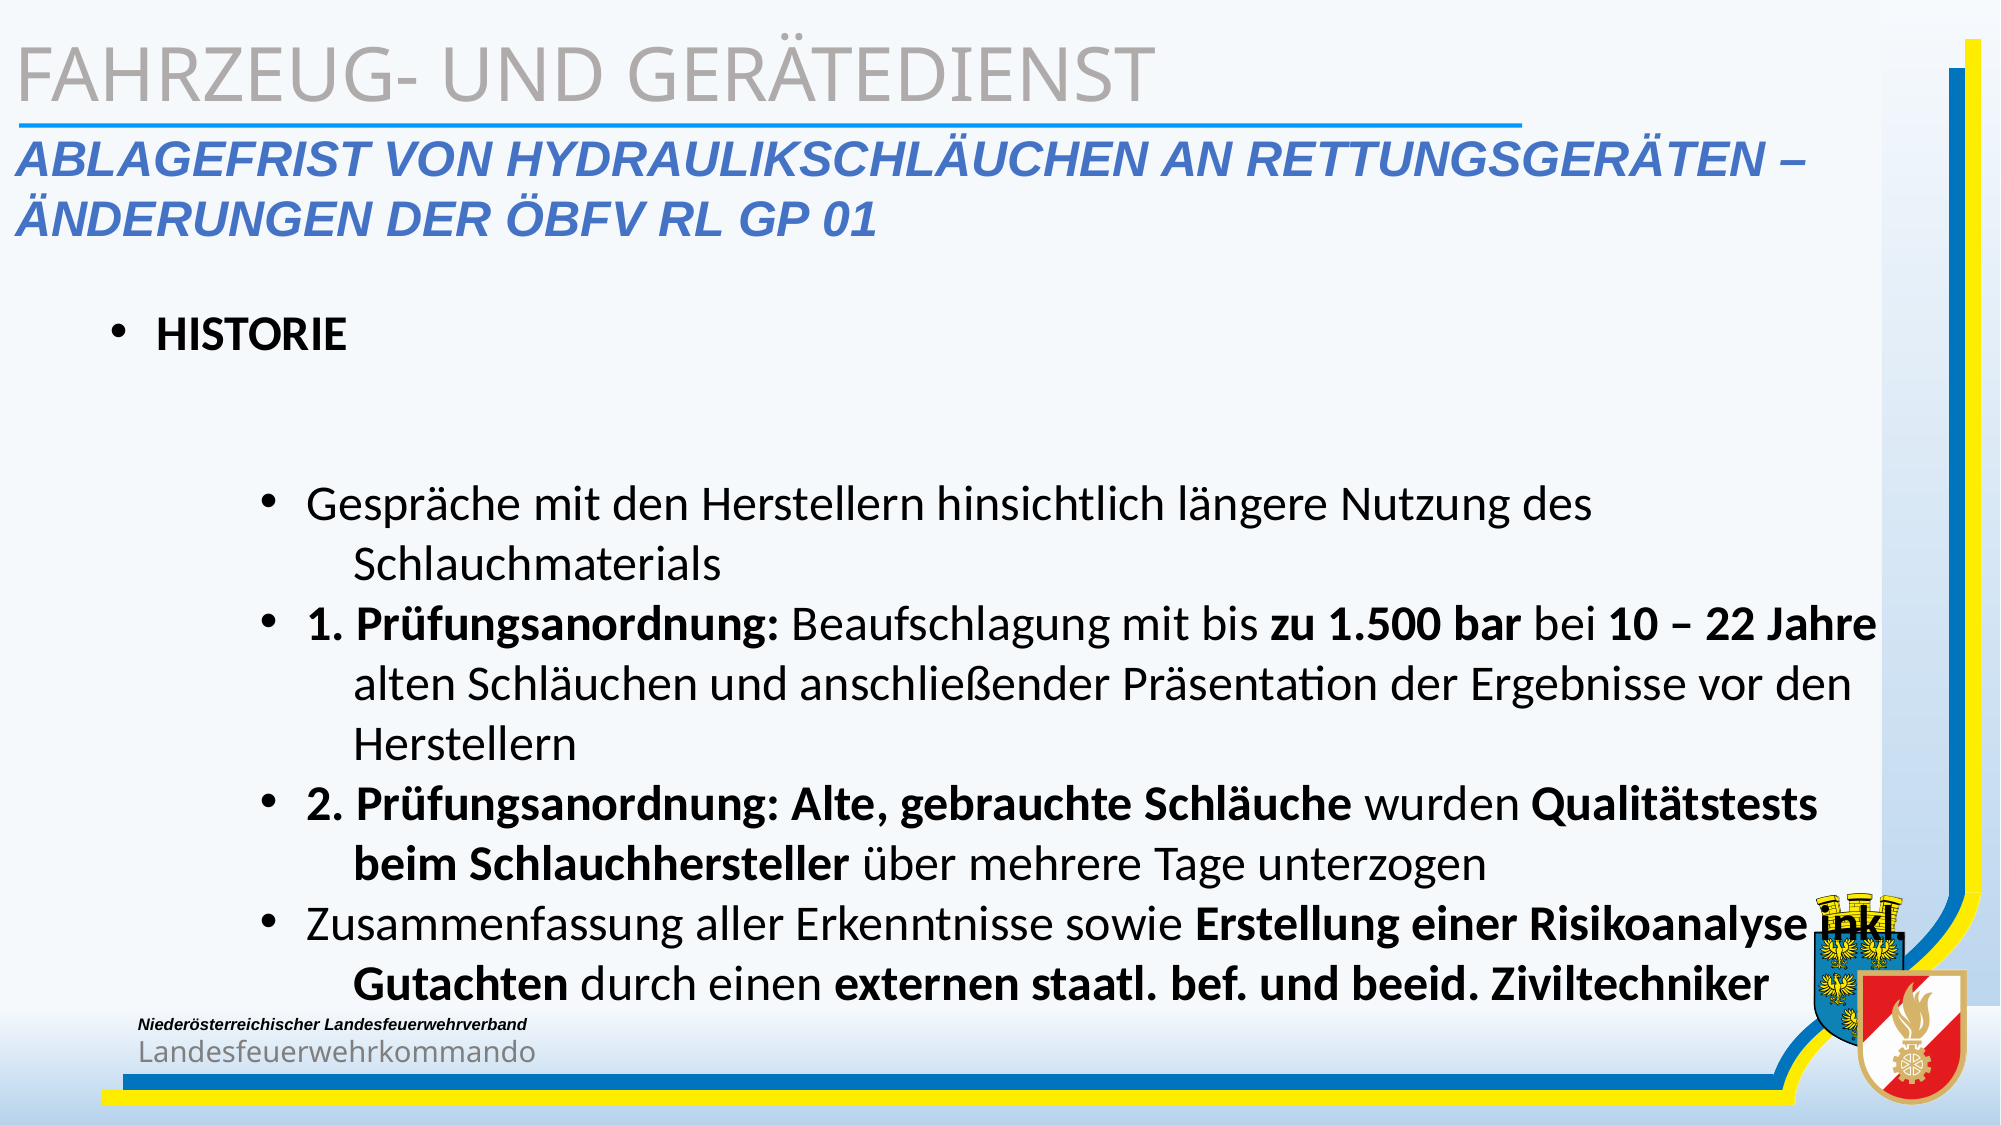

FAHRZEUG- UND GERÄTEDIENST
ABLAGEFRIST VON HYDRAULIKSCHLÄUCHEN AN RETTUNGSGERÄTEN –
ÄNDERUNGEN DER ÖBFV RL GP 01
HISTORIE
Gespräche mit den Herstellern hinsichtlich längere Nutzung des Schlauchmaterials
1. Prüfungsanordnung: Beaufschlagung mit bis zu 1.500 bar bei 10 – 22 Jahre alten Schläuchen und anschließender Präsentation der Ergebnisse vor den Herstellern
2. Prüfungsanordnung: Alte, gebrauchte Schläuche wurden Qualitätstests beim Schlauchhersteller über mehrere Tage unterzogen
Zusammenfassung aller Erkenntnisse sowie Erstellung einer Risikoanalyse inkl. Gutachten durch einen externen staatl. bef. und beeid. Ziviltechniker